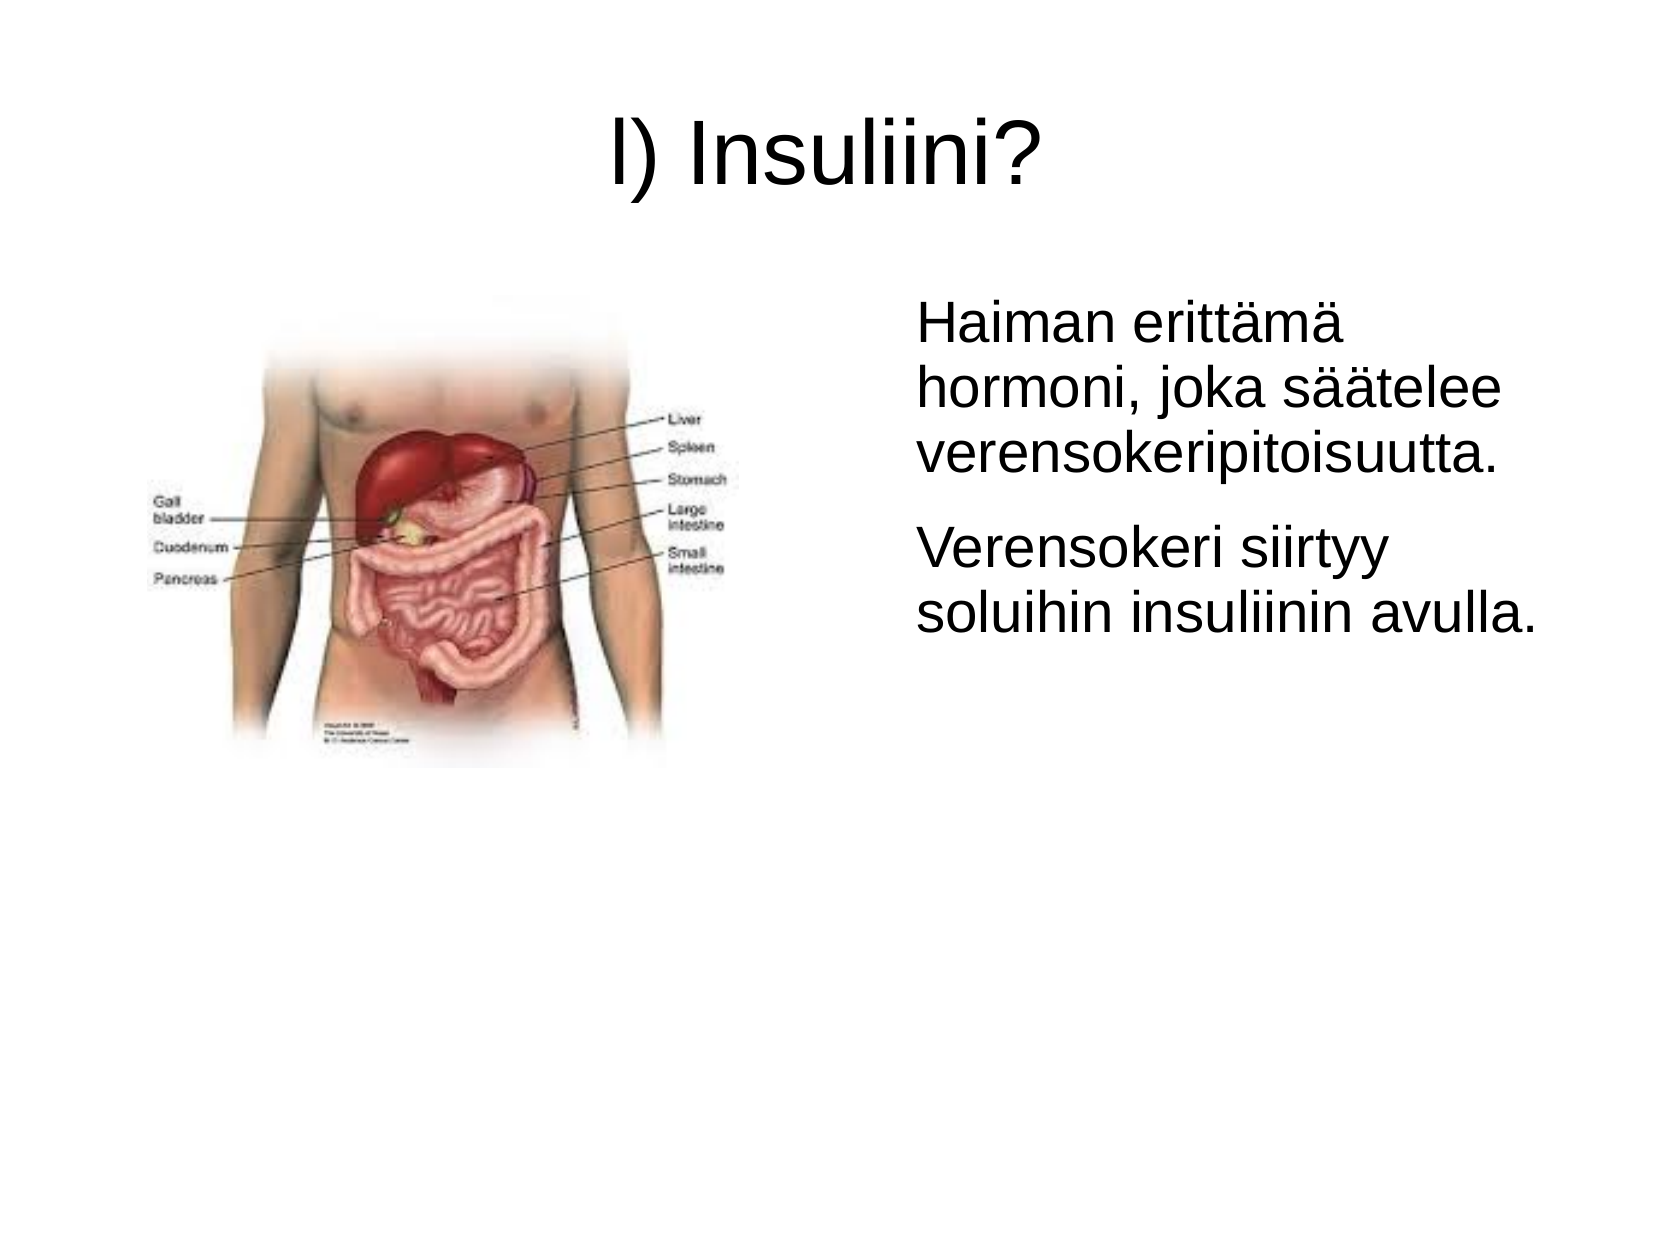

# l) Insuliini?
Haiman erittämä hormoni, joka säätelee verensokeripitoisuutta.
Verensokeri siirtyy soluihin insuliinin avulla.